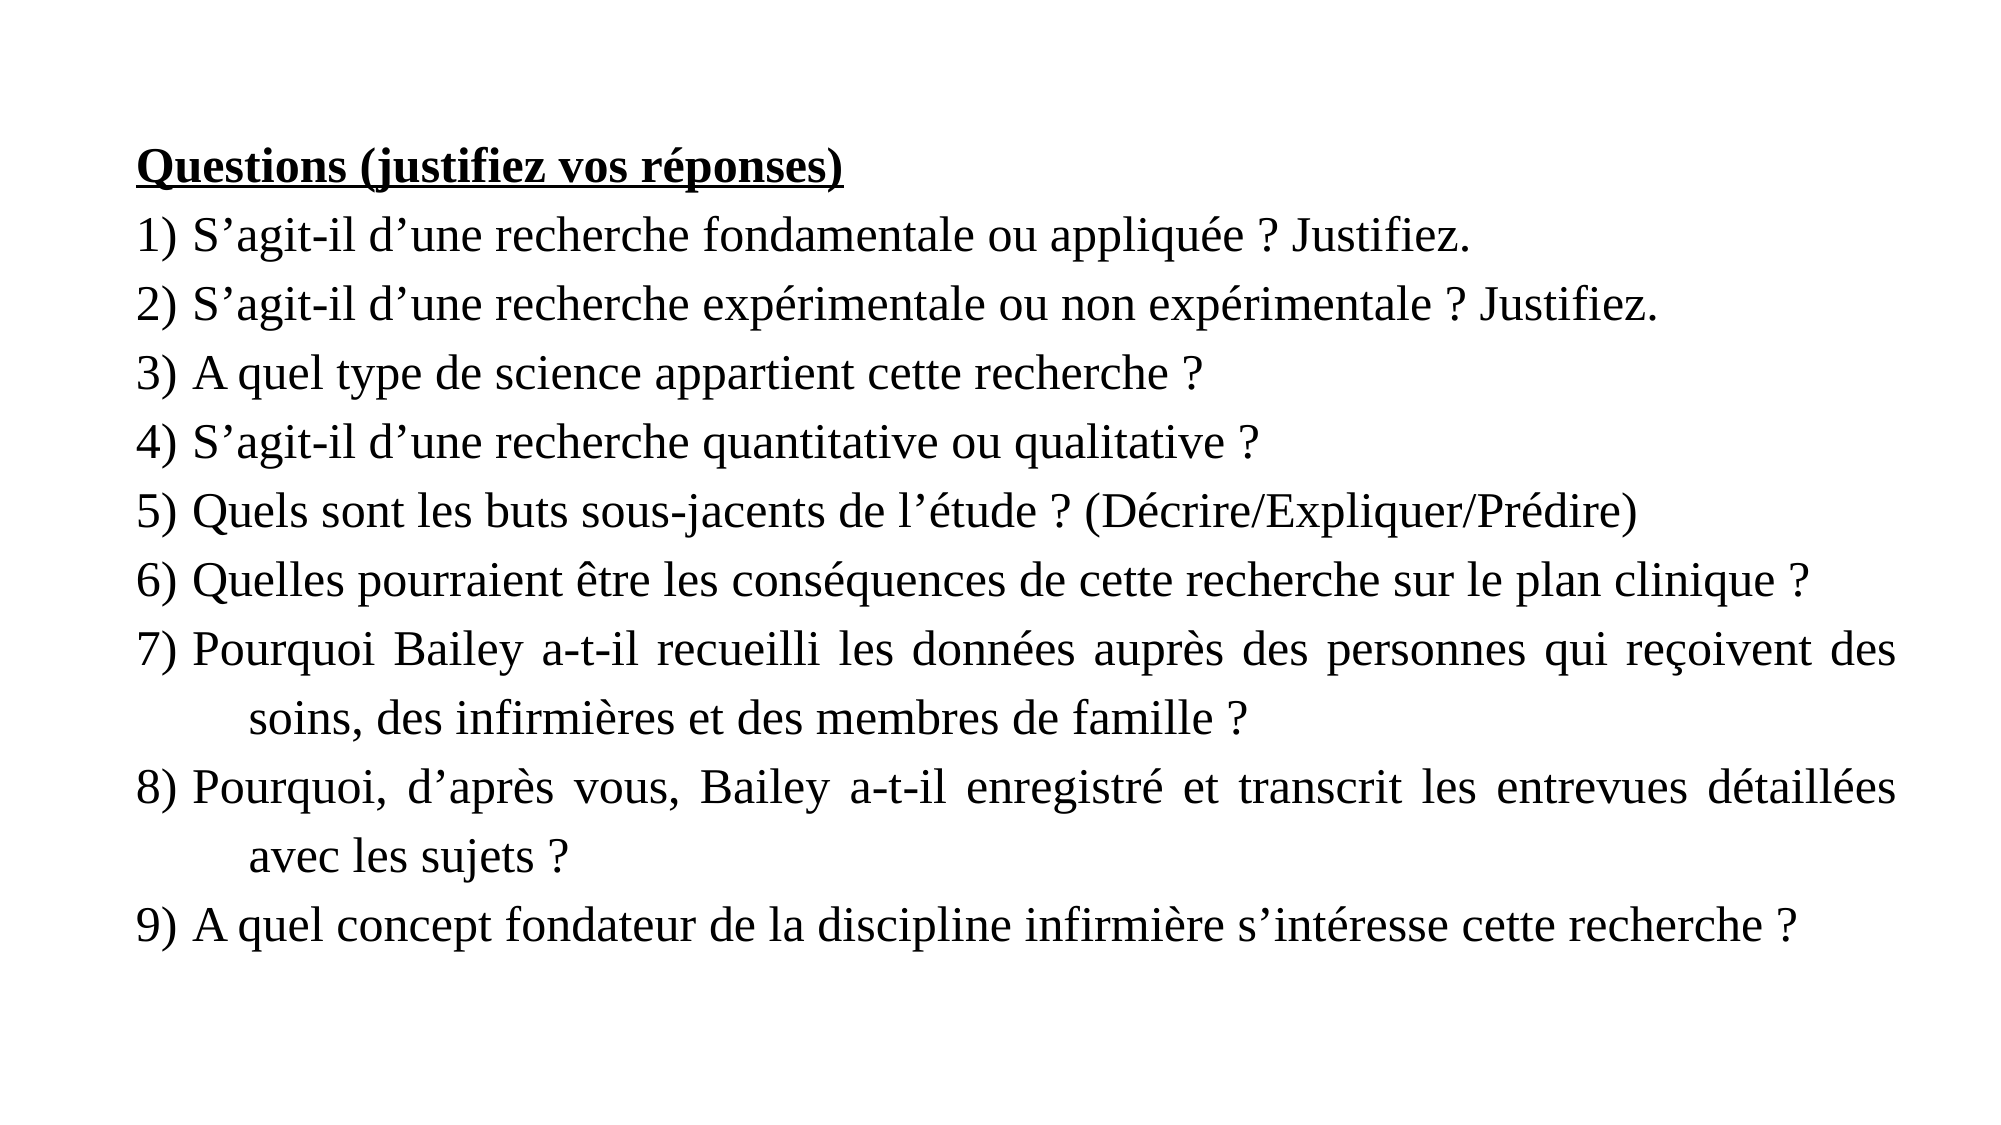

Questions (justifiez vos réponses)
S’agit-il d’une recherche fondamentale ou appliquée ? Justifiez.
S’agit-il d’une recherche expérimentale ou non expérimentale ? Justifiez.
A quel type de science appartient cette recherche ?
S’agit-il d’une recherche quantitative ou qualitative ?
Quels sont les buts sous-jacents de l’étude ? (Décrire/Expliquer/Prédire)
Quelles pourraient être les conséquences de cette recherche sur le plan clinique ?
Pourquoi Bailey a-t-il recueilli les données auprès des personnes qui reçoivent des soins, des infirmières et des membres de famille ?
Pourquoi, d’après vous, Bailey a-t-il enregistré et transcrit les entrevues détaillées avec les sujets ?
A quel concept fondateur de la discipline infirmière s’intéresse cette recherche ?